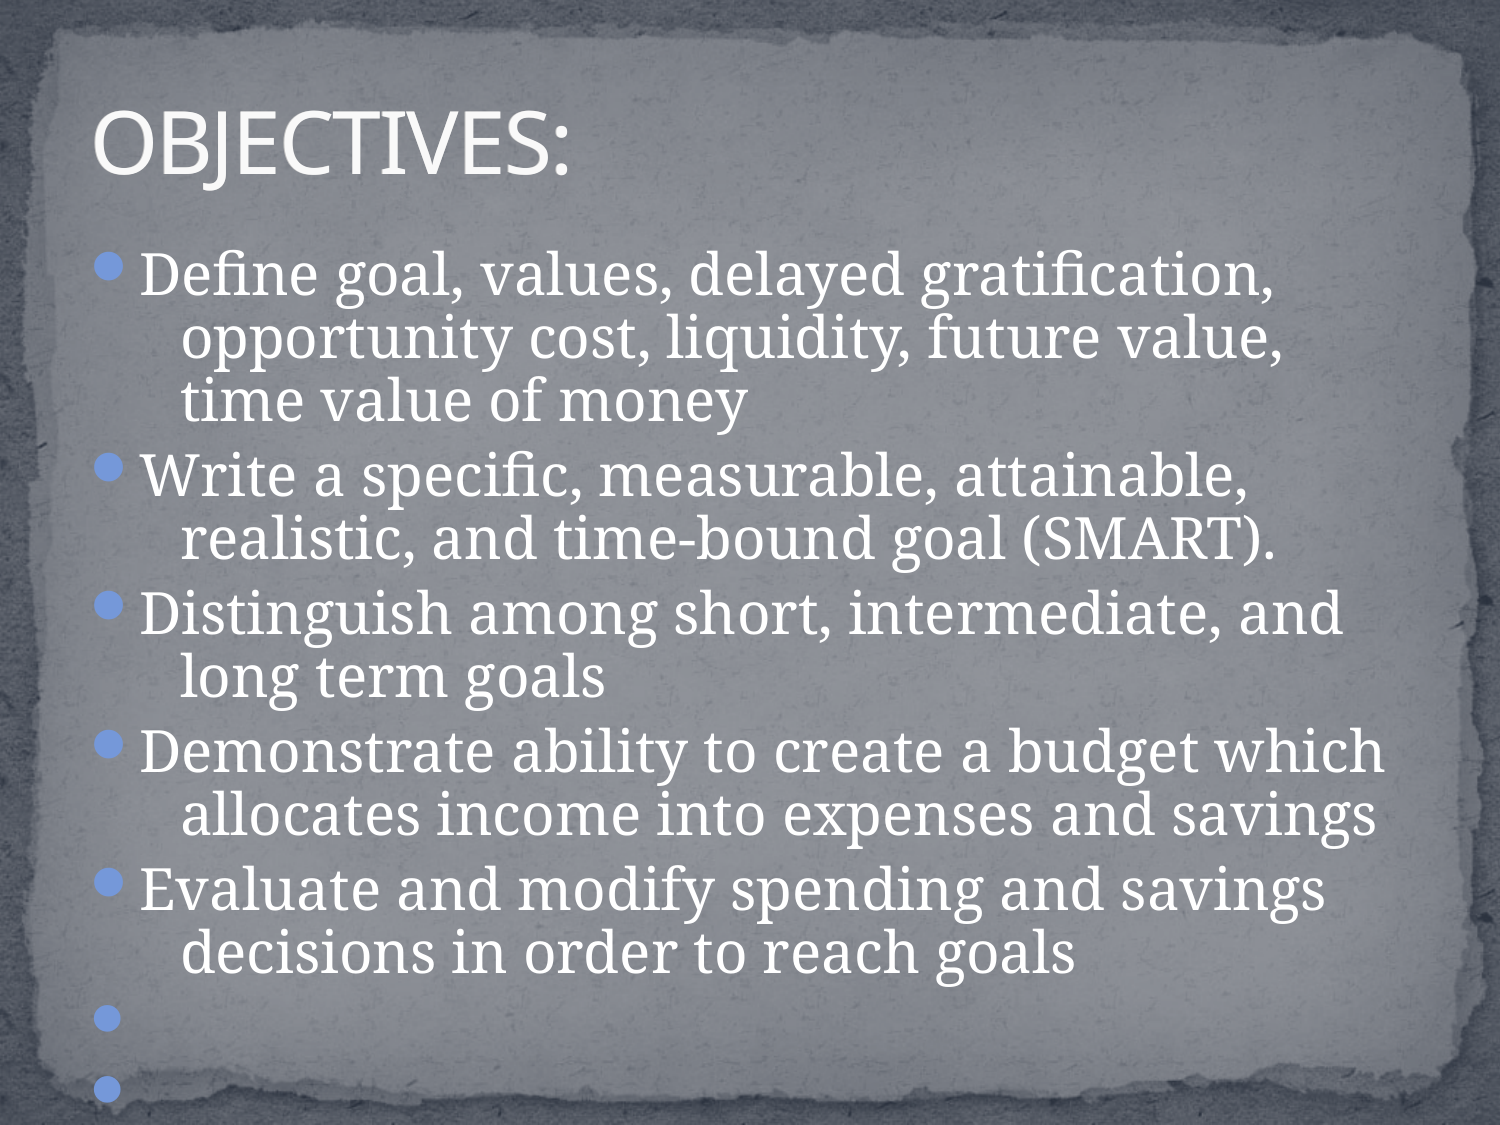

Objectives:
# Define goal, values, delayed gratification, opportunity cost, liquidity, future value, time value of money
Write a specific, measurable, attainable, realistic, and time-bound goal (SMART).
Distinguish among short, intermediate, and long term goals
Demonstrate ability to create a budget which allocates income into expenses and savings
Evaluate and modify spending and savings decisions in order to reach goals